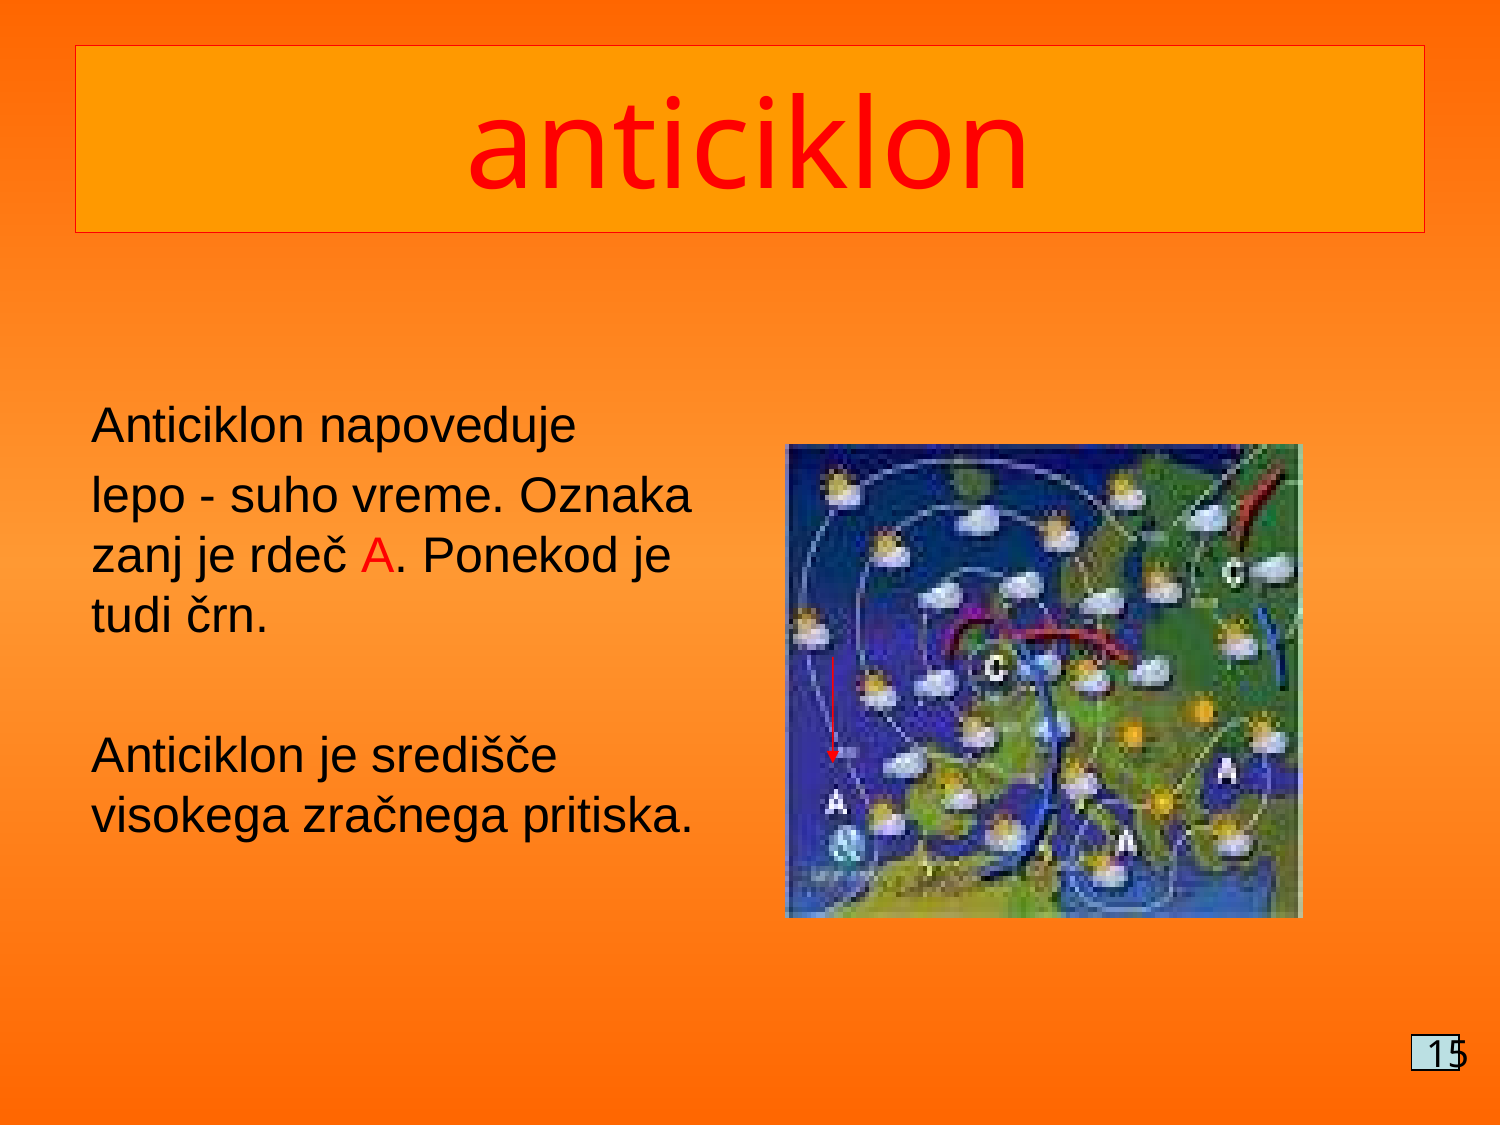

# anticiklon
Anticiklon napoveduje
lepo - suho vreme. Oznaka zanj je rdeč A. Ponekod je tudi črn.
Anticiklon je središče visokega zračnega pritiska.
15